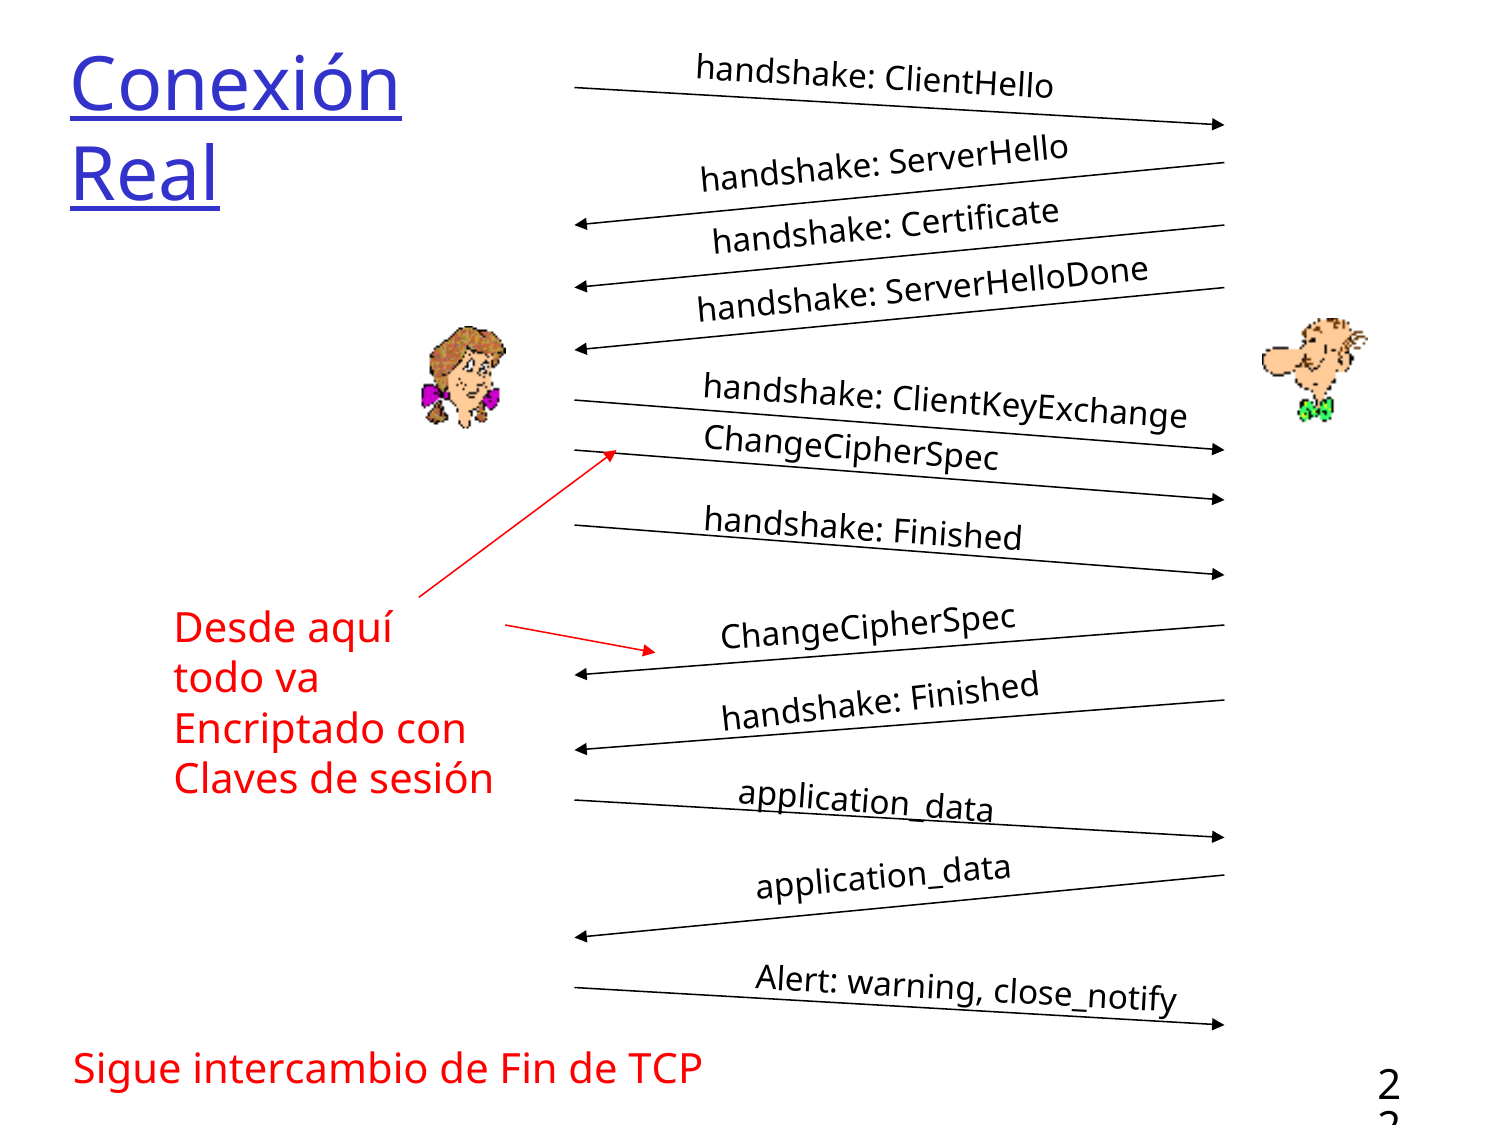

# Conexión Real
handshake: ClientHello
handshake: ServerHello
handshake: Certificate
handshake: ServerHelloDone
handshake: ClientKeyExchange
ChangeCipherSpec
handshake: Finished
ChangeCipherSpec
handshake: Finished
application_data
application_data
Alert: warning, close_notify
Desde aquí
todo va
Encriptado con
Claves de sesión
Sigue intercambio de Fin de TCP
22